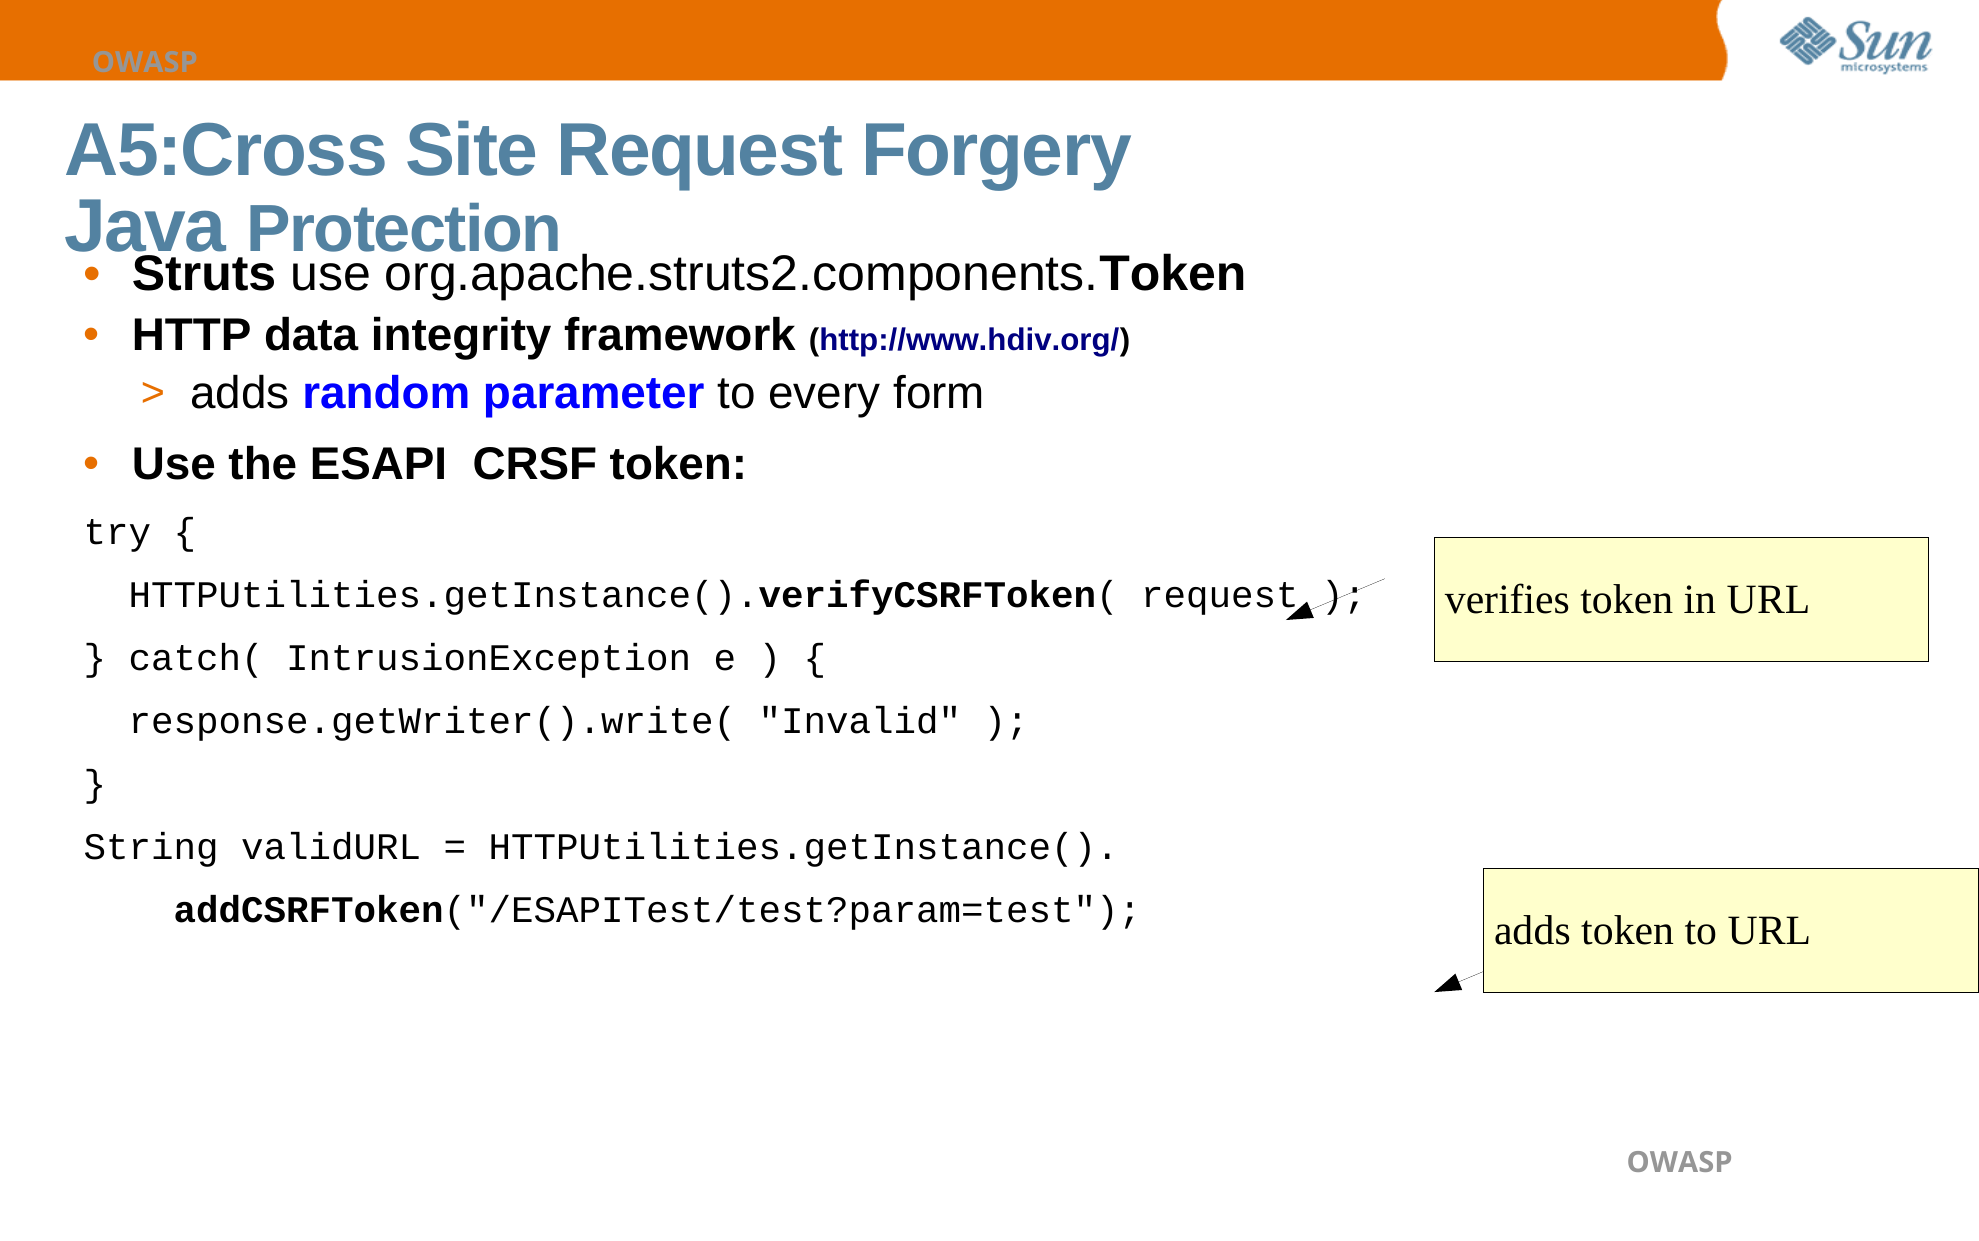

# A5:Cross Site Request Forgery Java Protection
Struts use org.apache.struts2.components.Token
HTTP data integrity framework (http://www.hdiv.org/)
adds random parameter to every form
Use the ESAPI CRSF token:
try {
 HTTPUtilities.getInstance().verifyCSRFToken( request );
} catch( IntrusionException e ) {
 response.getWriter().write( "Invalid" );
}
String validURL = HTTPUtilities.getInstance().
 addCSRFToken("/ESAPITest/test?param=test");
 verifies token in URL
 adds token to URL